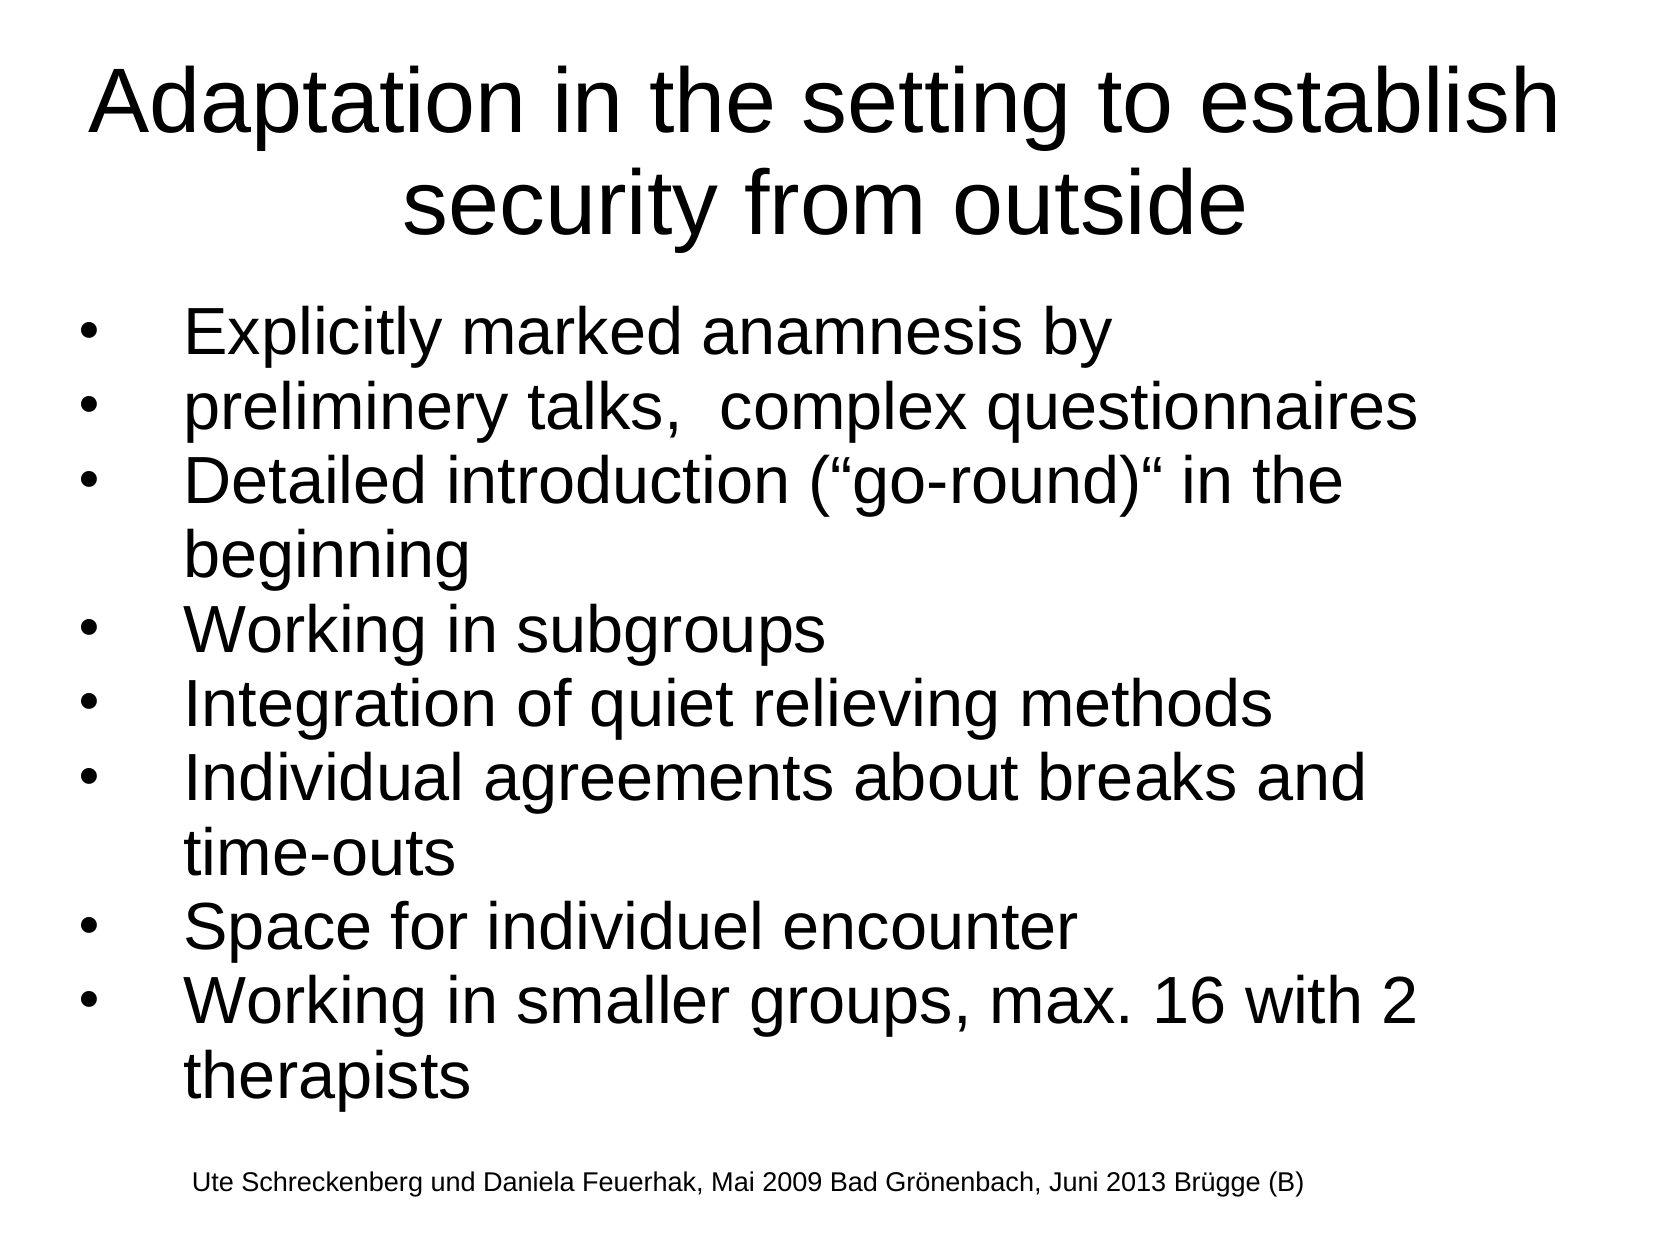

# Adaptation in the setting to establish security from outside
Explicitly marked anamnesis by
preliminery talks, complex questionnaires
Detailed introduction (“go-round)“ in the beginning
Working in subgroups
Integration of quiet relieving methods
Individual agreements about breaks and
	time-outs
Space for individuel encounter
Working in smaller groups, max. 16 with 2
	therapists
Ute Schreckenberg und Daniela Feuerhak, Mai 2009 Bad Grönenbach, Juni 2013 Brügge (B)